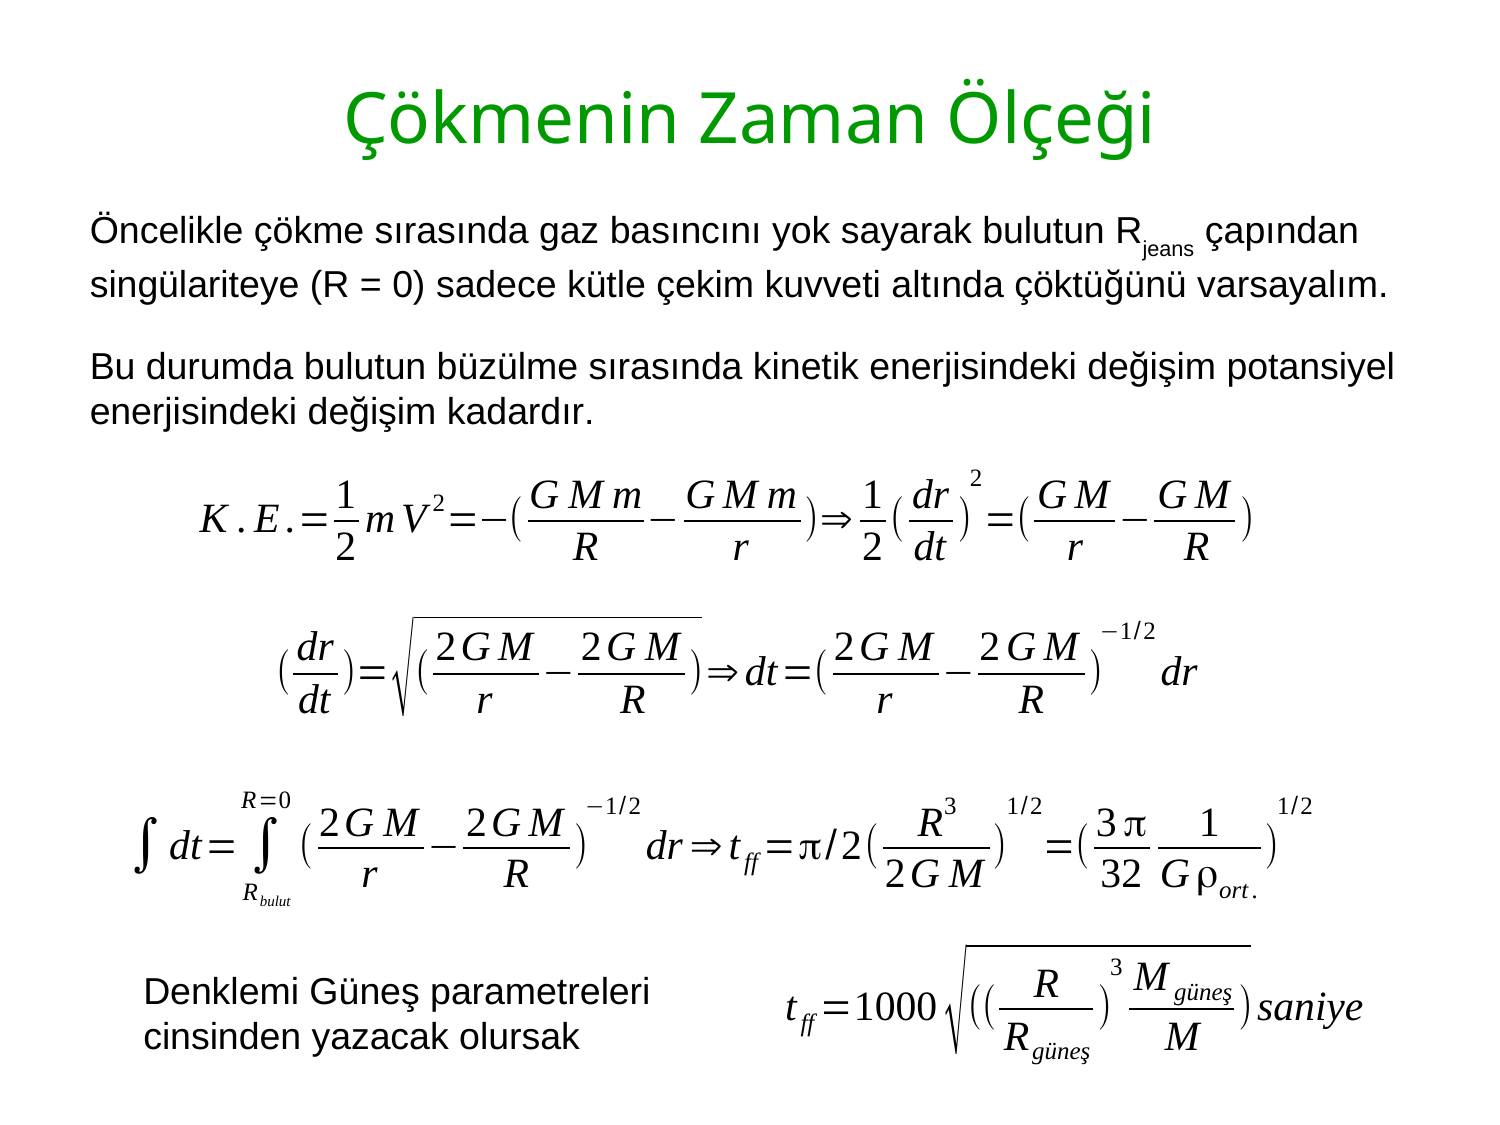

# Çökmenin Zaman Ölçeği
Öncelikle çökme sırasında gaz basıncını yok sayarak bulutun Rjeans çapından singülariteye (R = 0) sadece kütle çekim kuvveti altında çöktüğünü varsayalım.
Bu durumda bulutun büzülme sırasında kinetik enerjisindeki değişim potansiyel enerjisindeki değişim kadardır.
Denklemi Güneş parametreleri cinsinden yazacak olursak